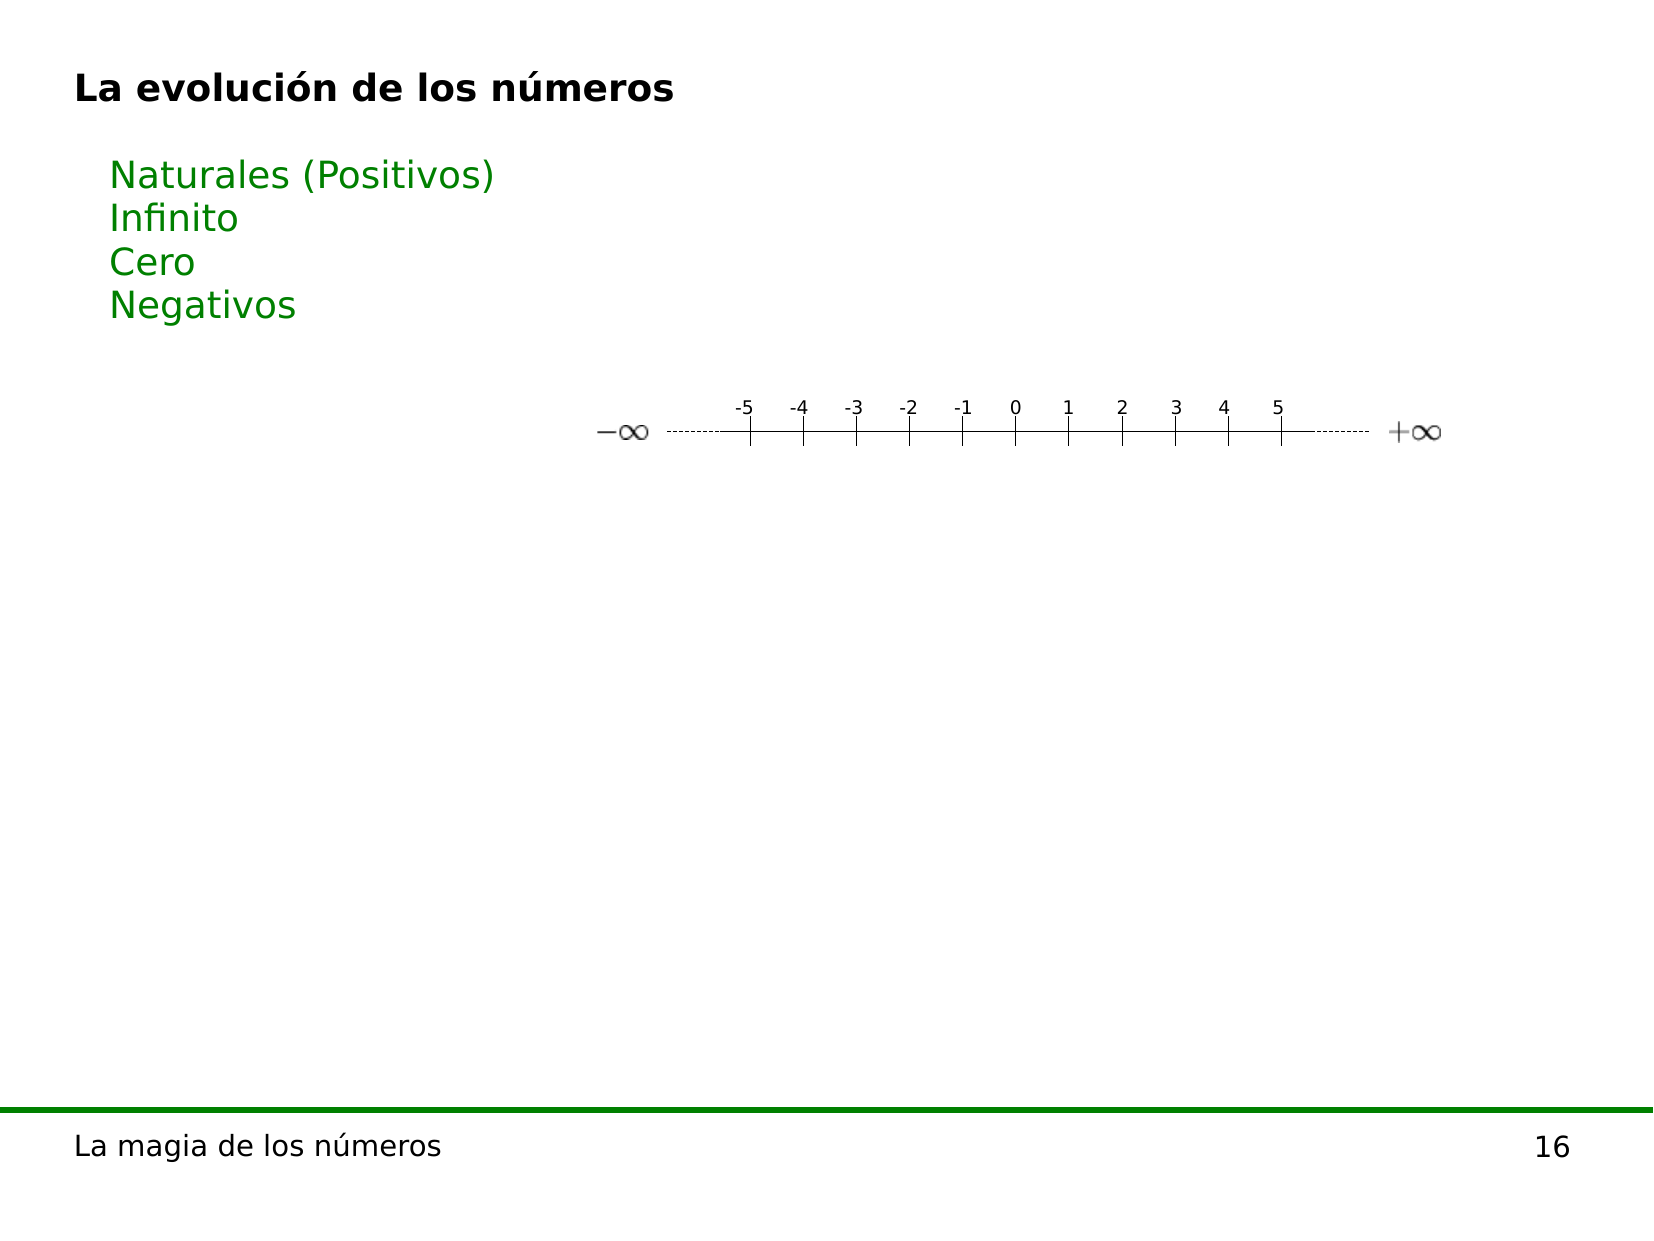

La evolución de los números
Naturales (Positivos)
Infinito
Cero
Negativos
-5 -4 -3 -2 -1 1 2 3 4 5
0
La magia de los números
16